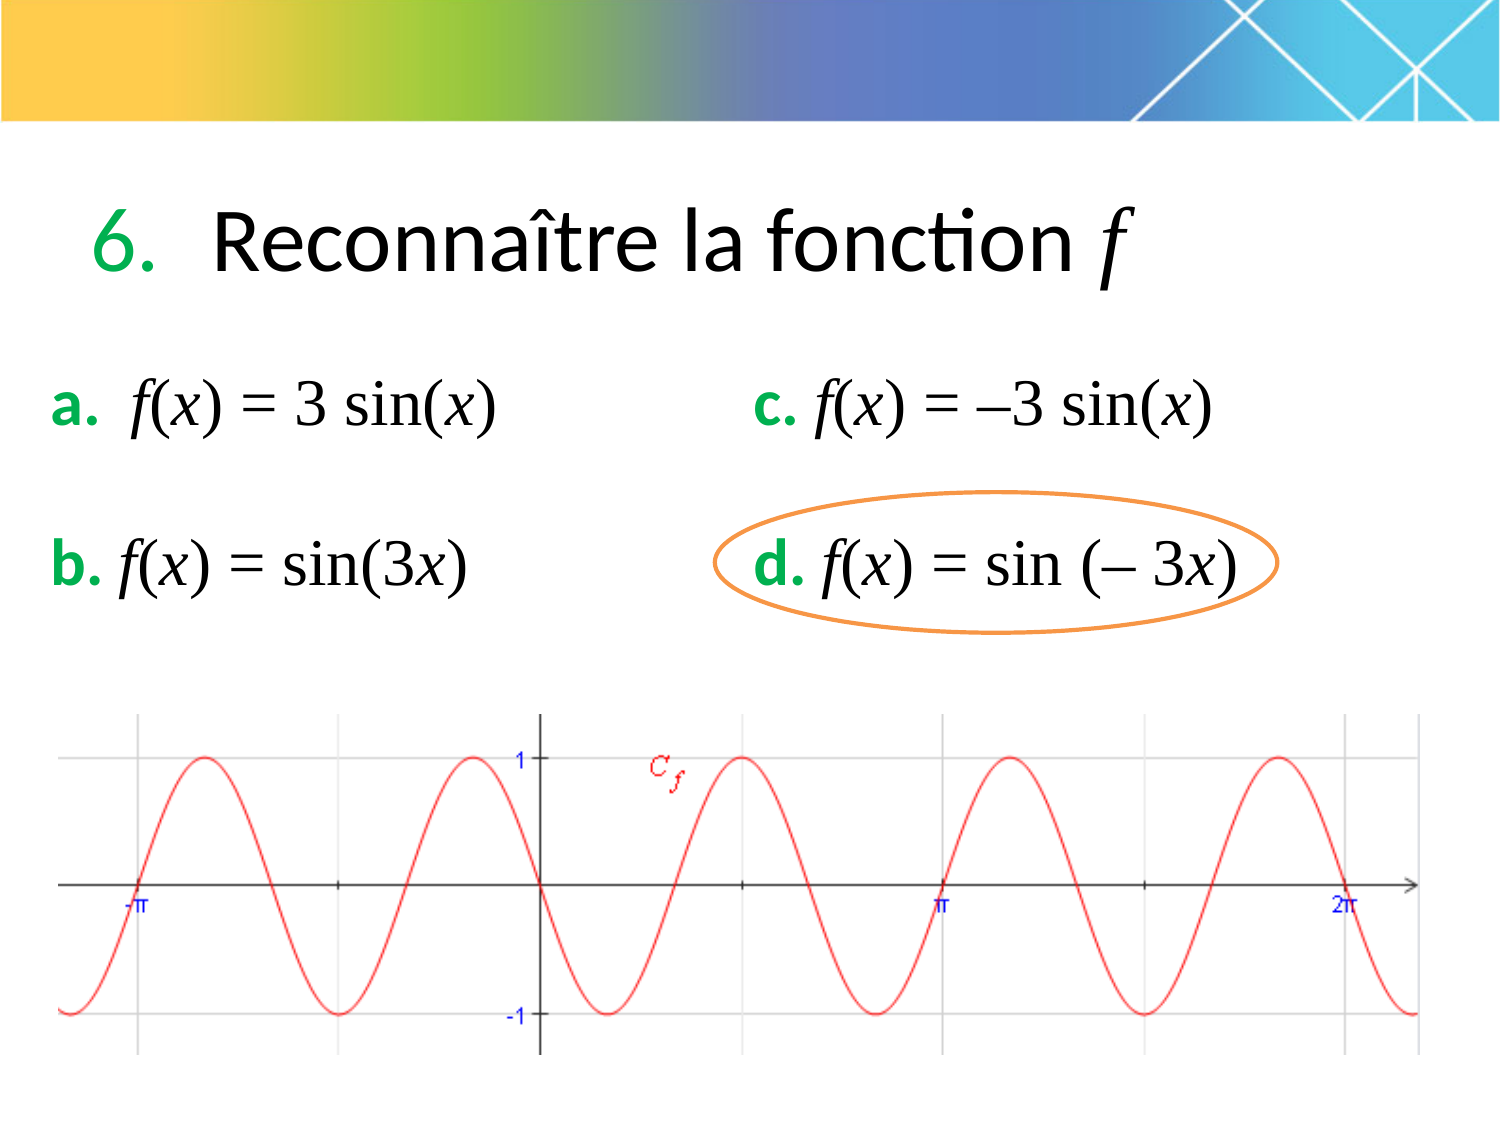

# Reconnaître la fonction f
a. f(x) = 3 sin(x)
b. f(x) = sin(3x)
c. f(x) = –3 sin(x)
d. f(x) = sin (– 3x)